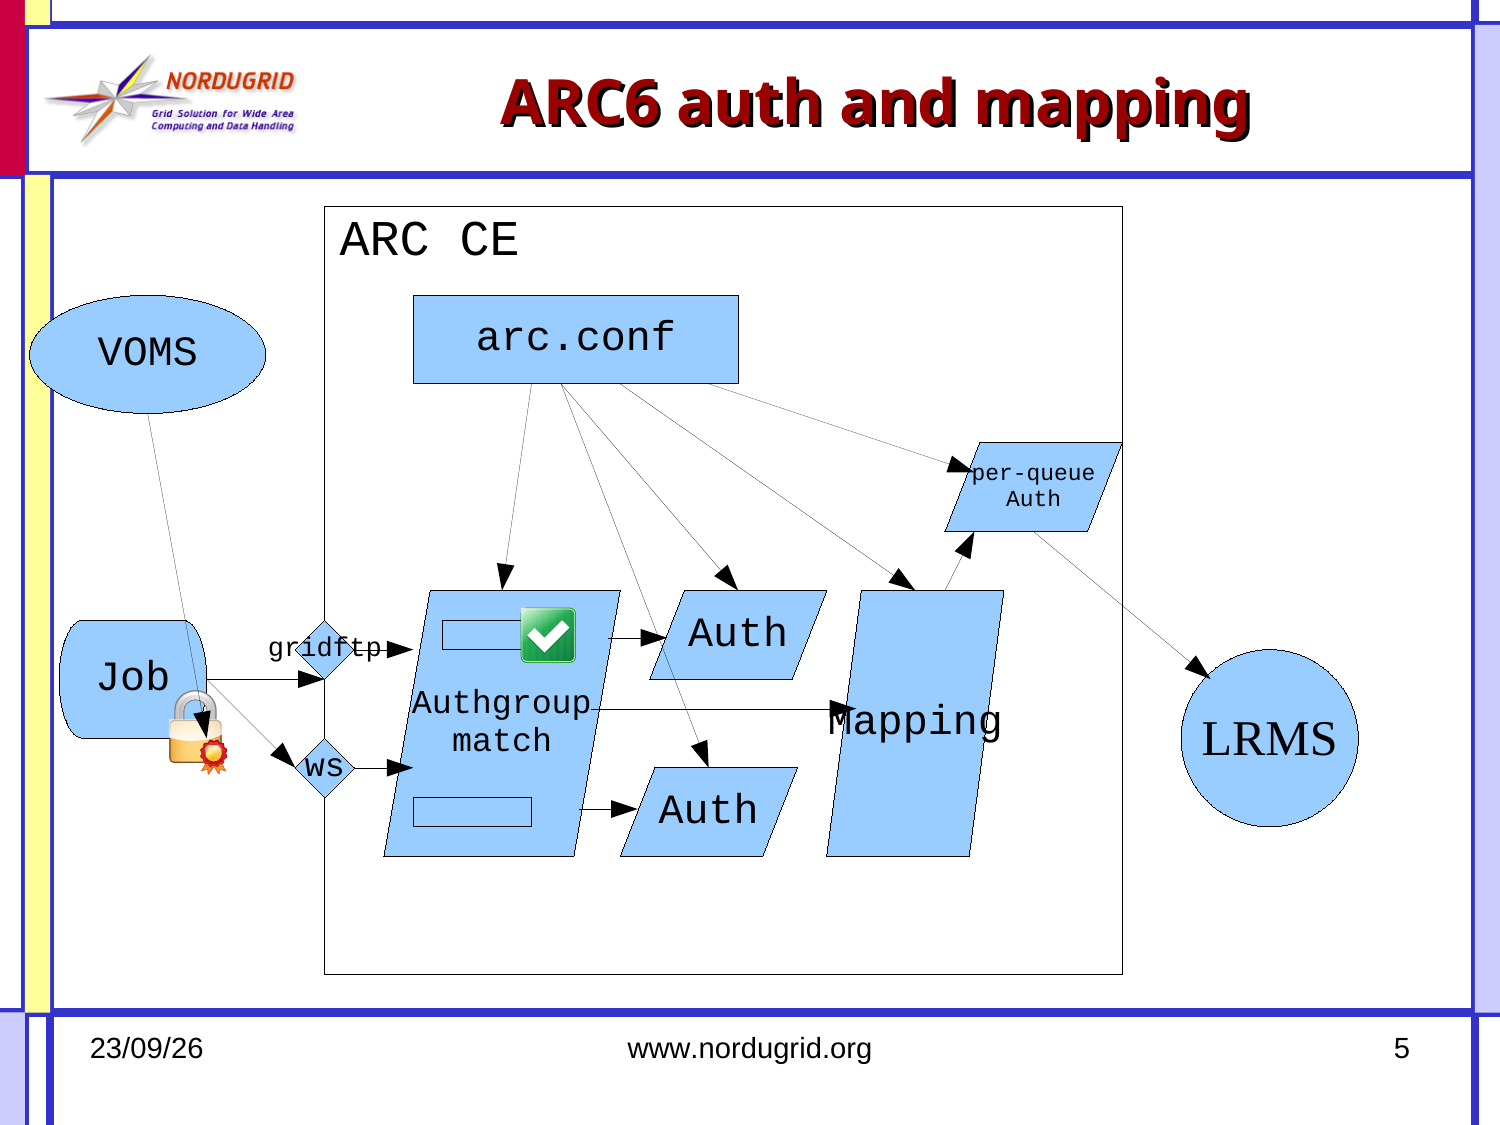

# ARC6 auth and mapping
ARC CE
VOMS
arc.conf
per-queue
Auth
Mapping
Authgroup
match
Auth
Job
gridftp
LRMS
ws
Auth
www.nordugrid.org
5